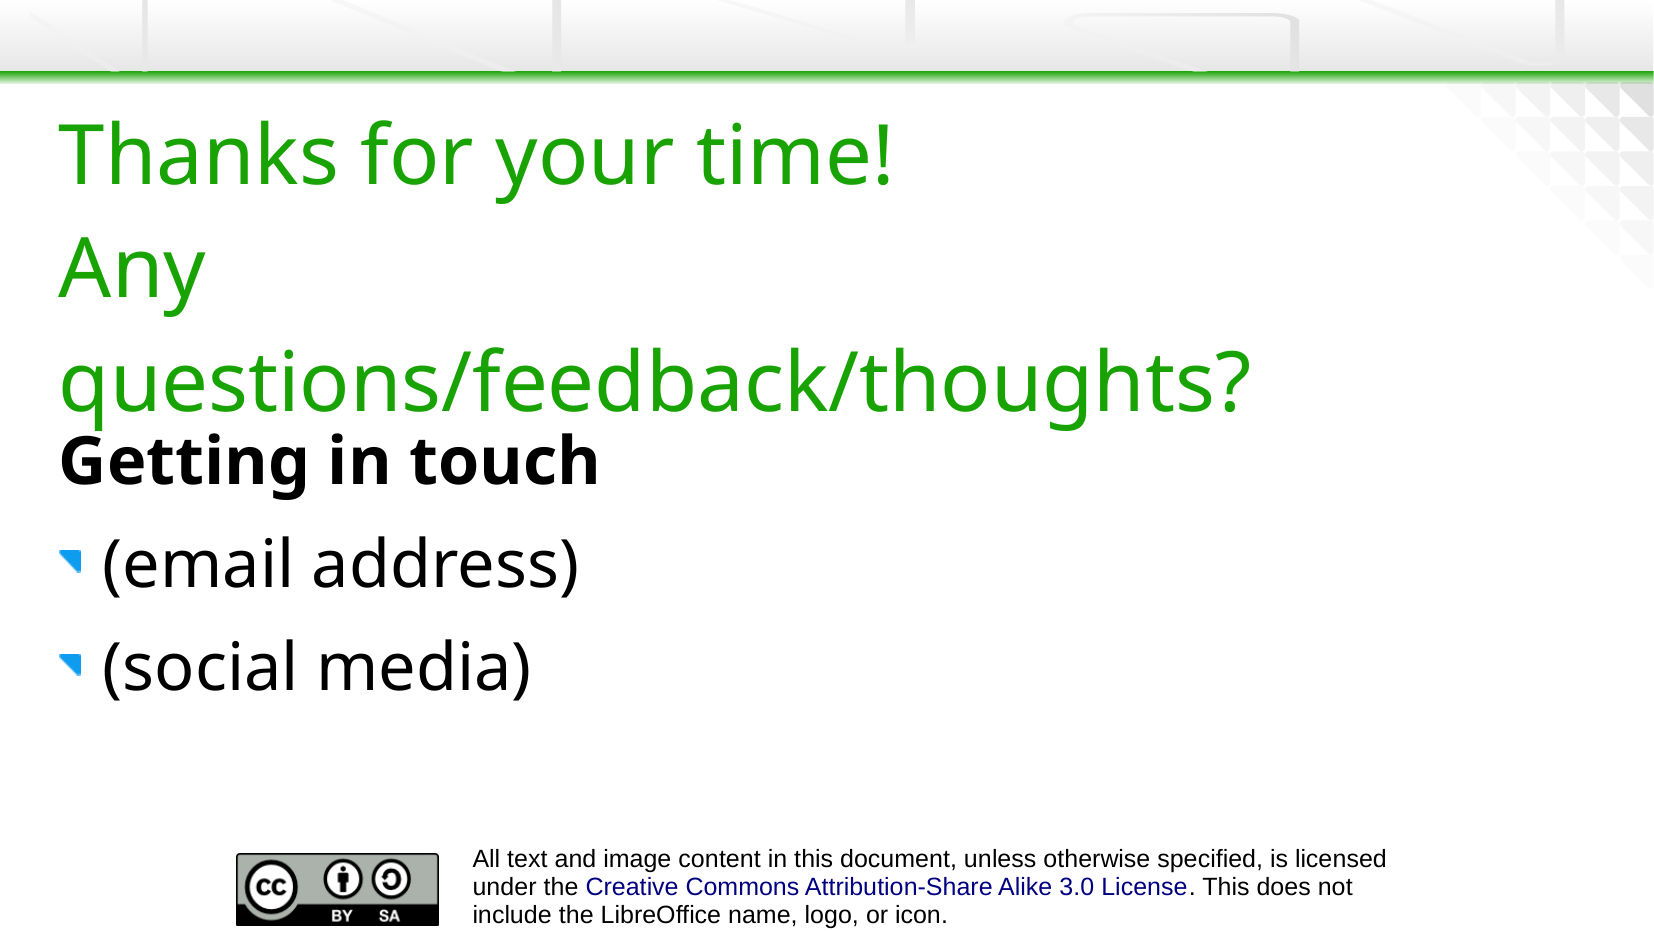

# Thanks for your time! Any questions/feedback/thoughts?
Getting in touch
(email address)
(social media)
41